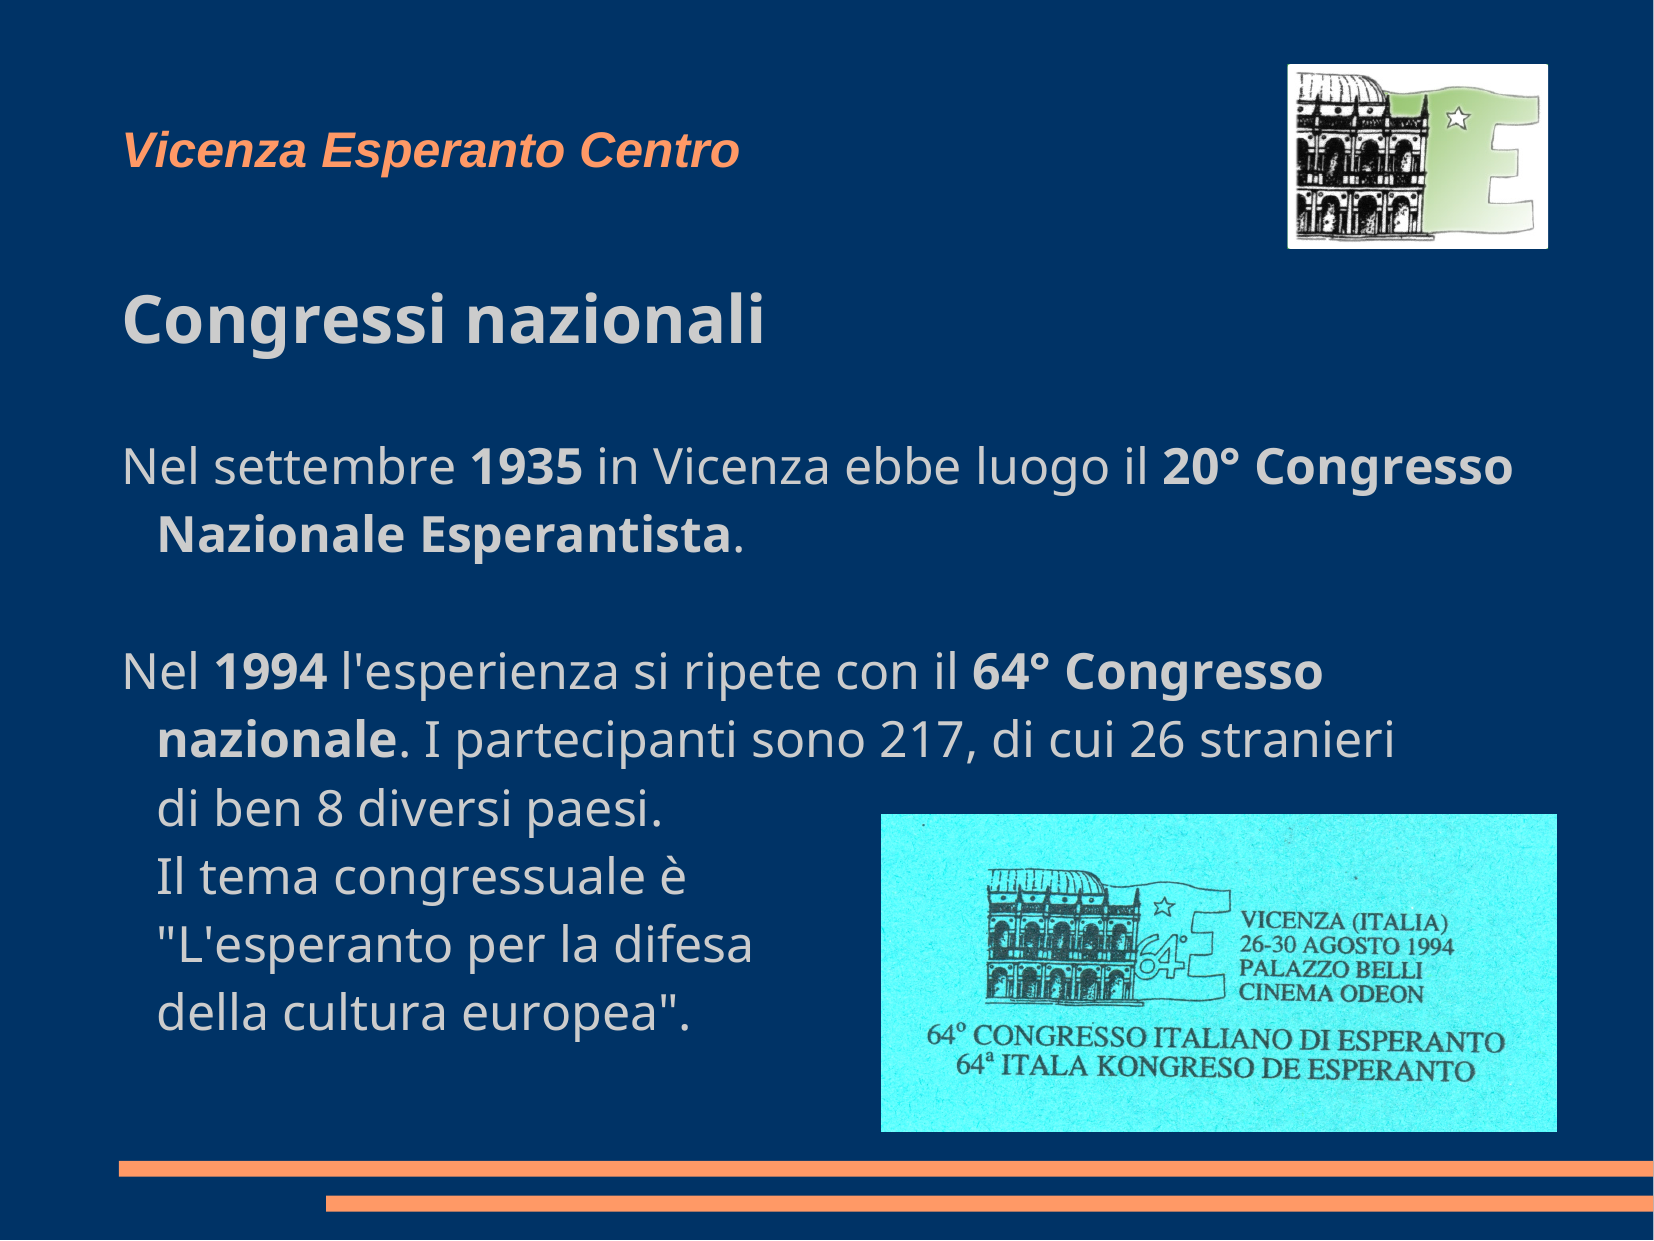

# Vicenza Esperanto Centro
Congressi nazionali
Nel settembre 1935 in Vicenza ebbe luogo il 20° Congresso Nazionale Esperantista.
Nel 1994 l'esperienza si ripete con il 64° Congresso nazionale. I partecipanti sono 217, di cui 26 stranieri
di ben 8 diversi paesi.
Il tema congressuale è
"L'esperanto per la difesa
della cultura europea".